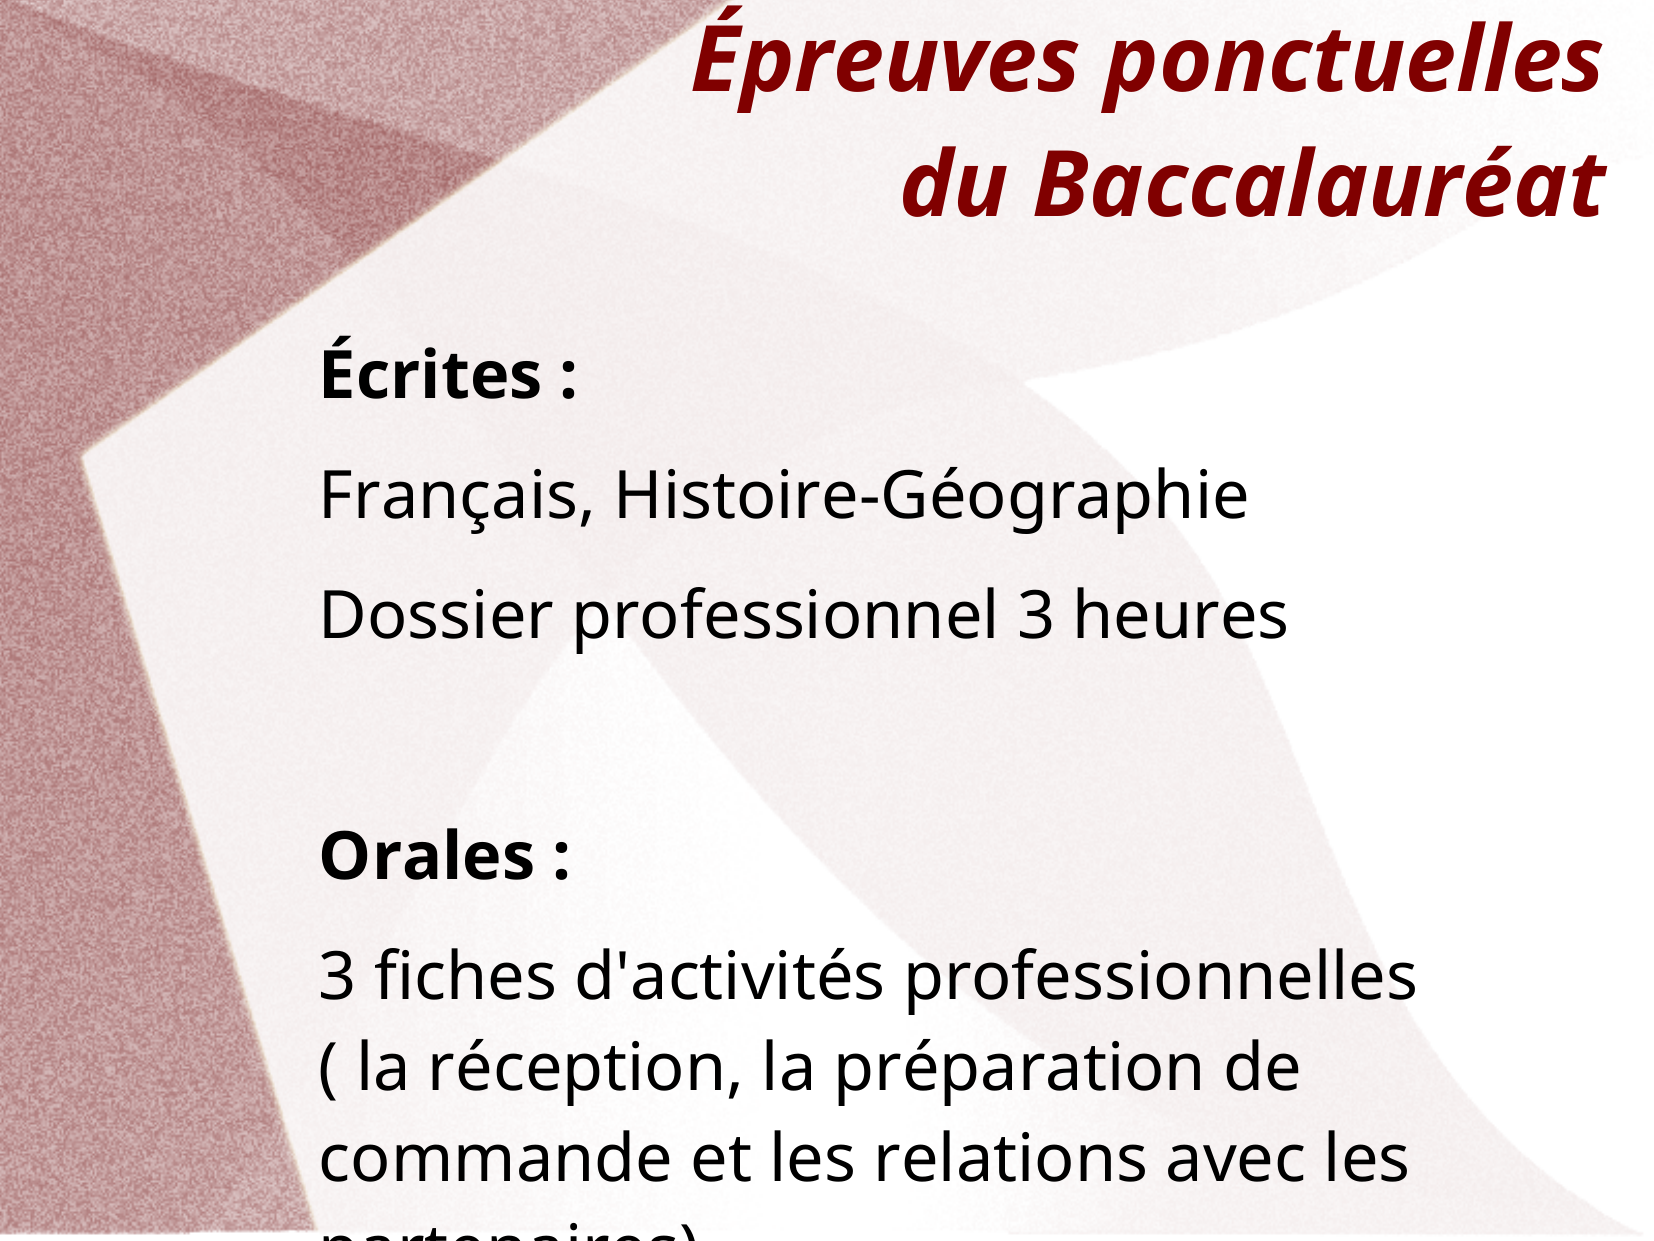

# Épreuves ponctuelles du Baccalauréat
Écrites :
Français, Histoire-Géographie
Dossier professionnel 3 heures
Orales :
3 fiches d'activités professionnelles ( la réception, la préparation de commande et les relations avec les partenaires)